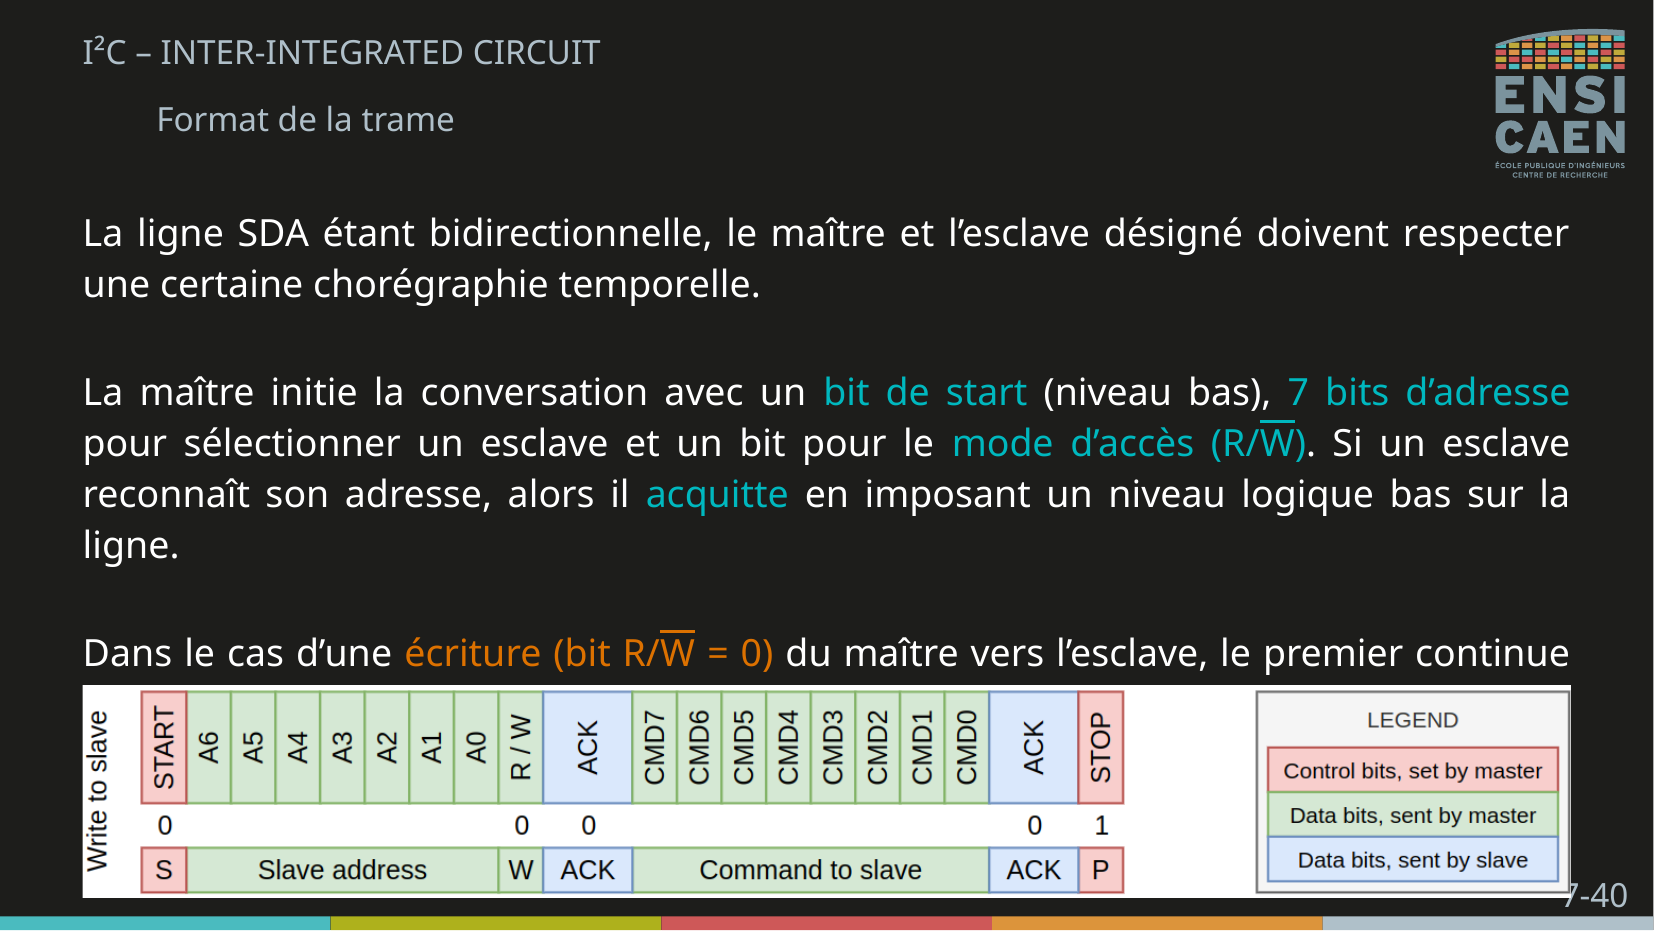

# I²C – INTER-INTEGRATED CIRCUIT Format de la trame
La ligne SDA étant bidirectionnelle, le maître et l’esclave désigné doivent respecter une certaine chorégraphie temporelle.
La maître initie la conversation avec un bit de start (niveau bas), 7 bits d’adresse pour sélectionner un esclave et un bit pour le mode d’accès (R/W). Si un esclave reconnaît son adresse, alors il acquitte en imposant un niveau logique bas sur la ligne.
Dans le cas d’une écriture (bit R/W = 0) du maître vers l’esclave, le premier continue la transmission de données (8 bits), et attend l’acquittement (niveau bas) de l’esclave. Cette opération se répète jusqu’à ce que le maître envoie un bit de stop (niveau haut).